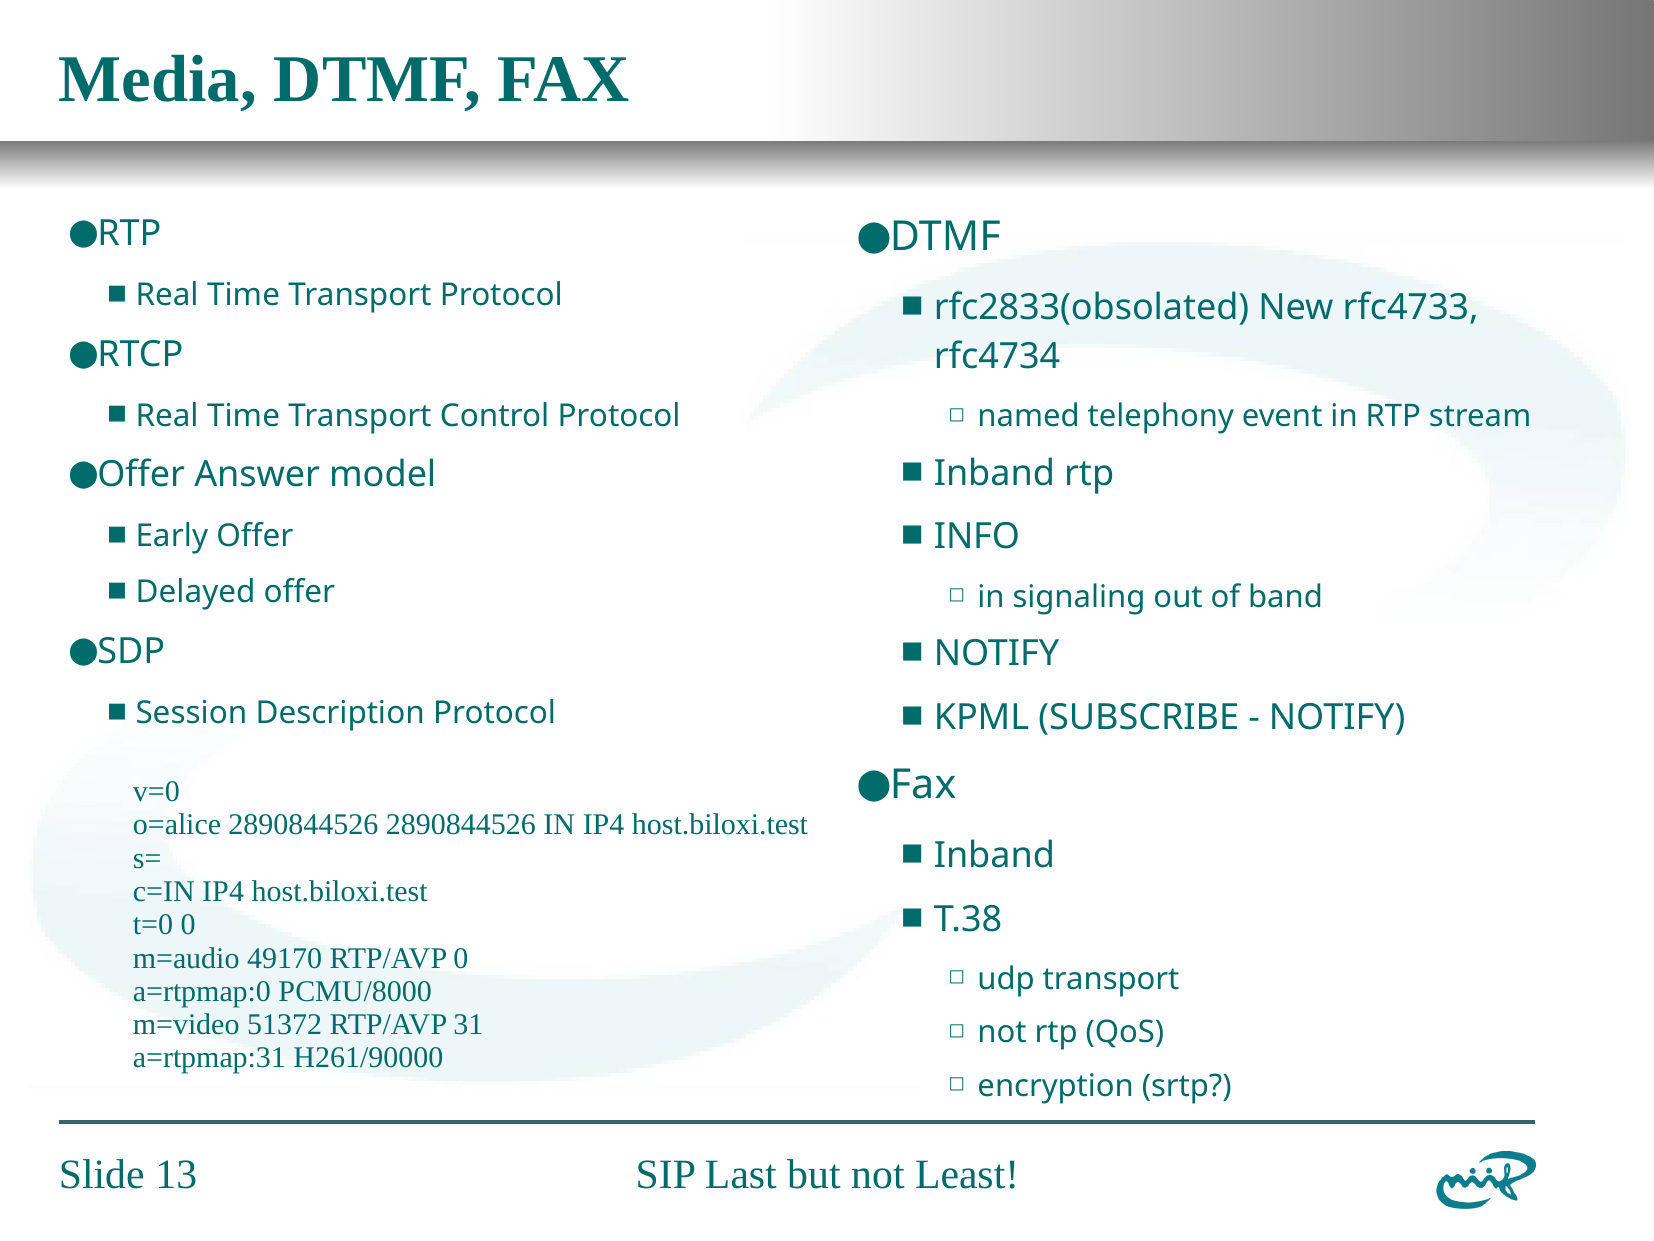

# Media, DTMF, FAX
RTP
Real Time Transport Protocol
RTCP
Real Time Transport Control Protocol
Offer Answer model
Early Offer
Delayed offer
SDP
Session Description Protocol
DTMF
rfc2833(obsolated) New rfc4733, rfc4734
named telephony event in RTP stream
Inband rtp
INFO
in signaling out of band
NOTIFY
KPML (SUBSCRIBE - NOTIFY)
Fax
Inband
T.38
udp transport
not rtp (QoS)
encryption (srtp?)
v=0
o=alice 2890844526 2890844526 IN IP4 host.biloxi.test
s=
c=IN IP4 host.biloxi.test
t=0 0
m=audio 49170 RTP/AVP 0
a=rtpmap:0 PCMU/8000
m=video 51372 RTP/AVP 31
a=rtpmap:31 H261/90000
13
SIP Last but not Least!